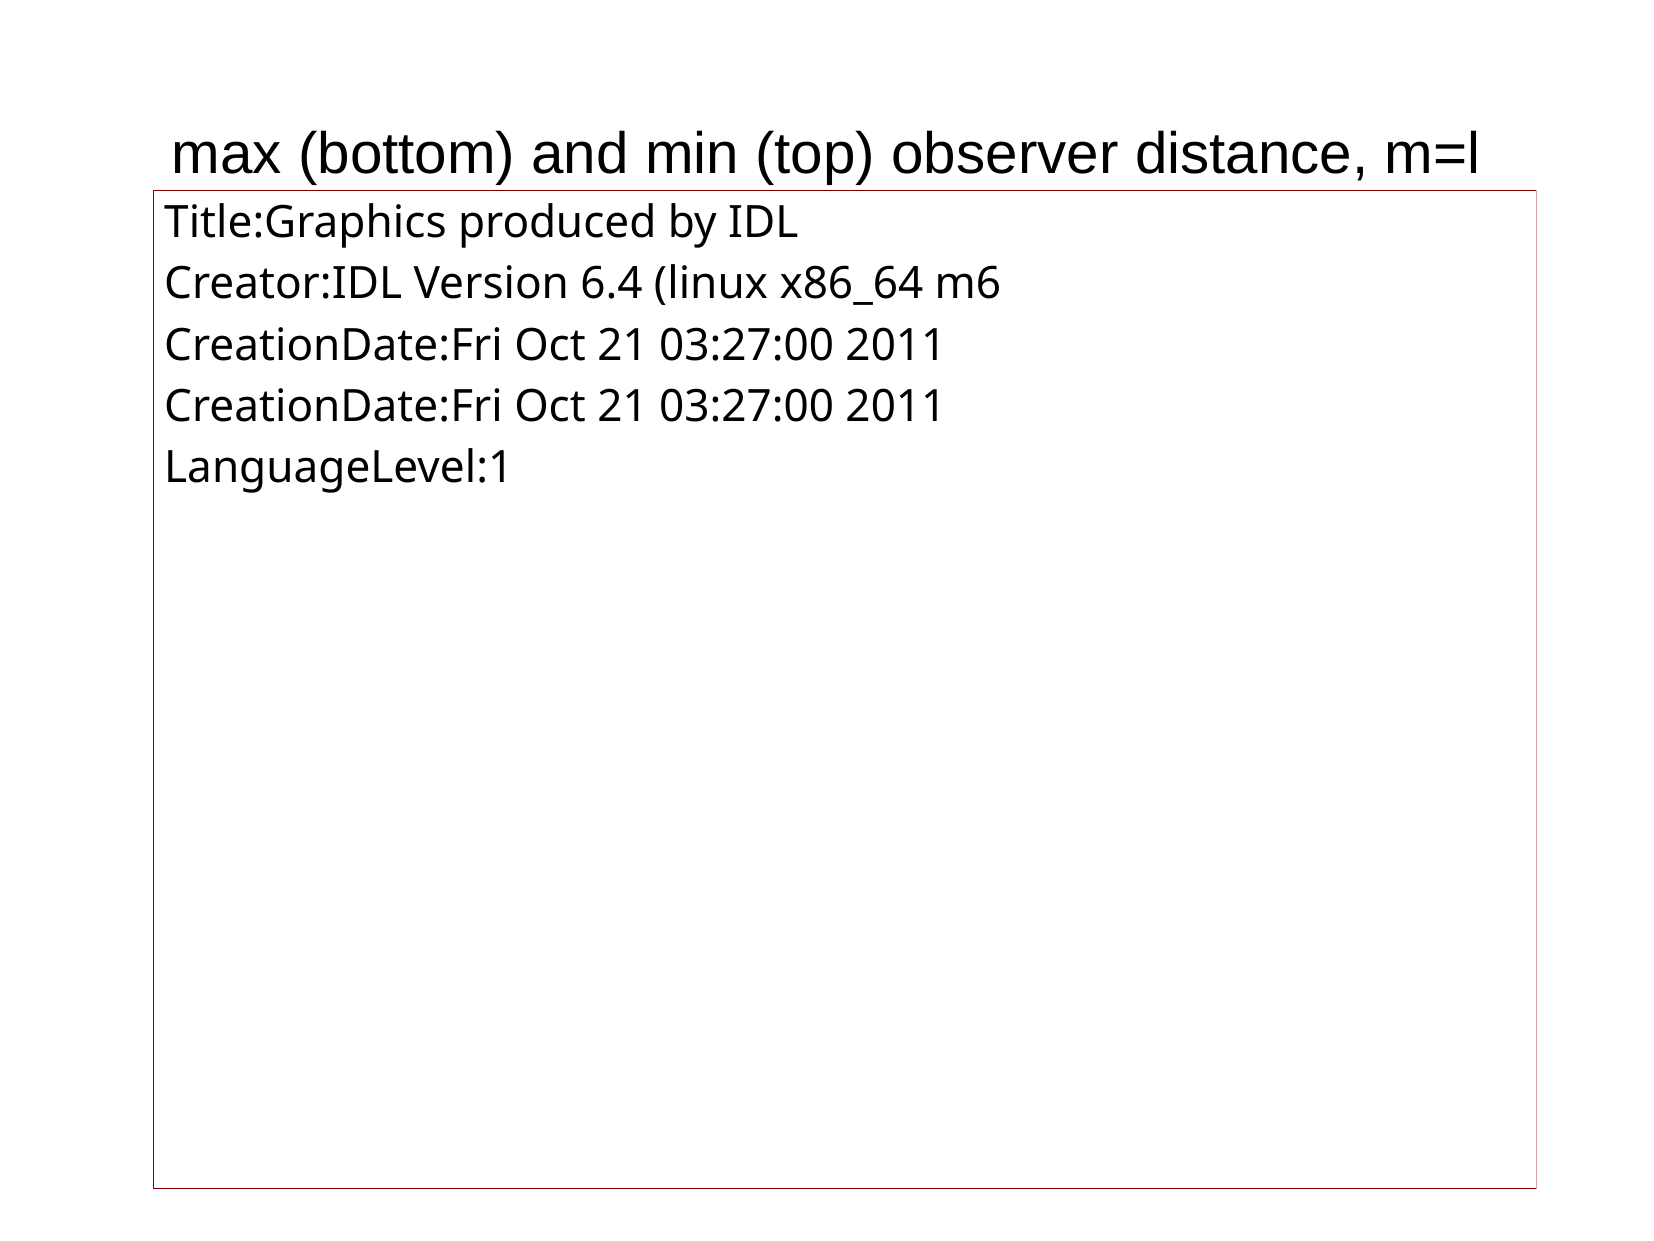

# max (bottom) and min (top) observer distance, m=l